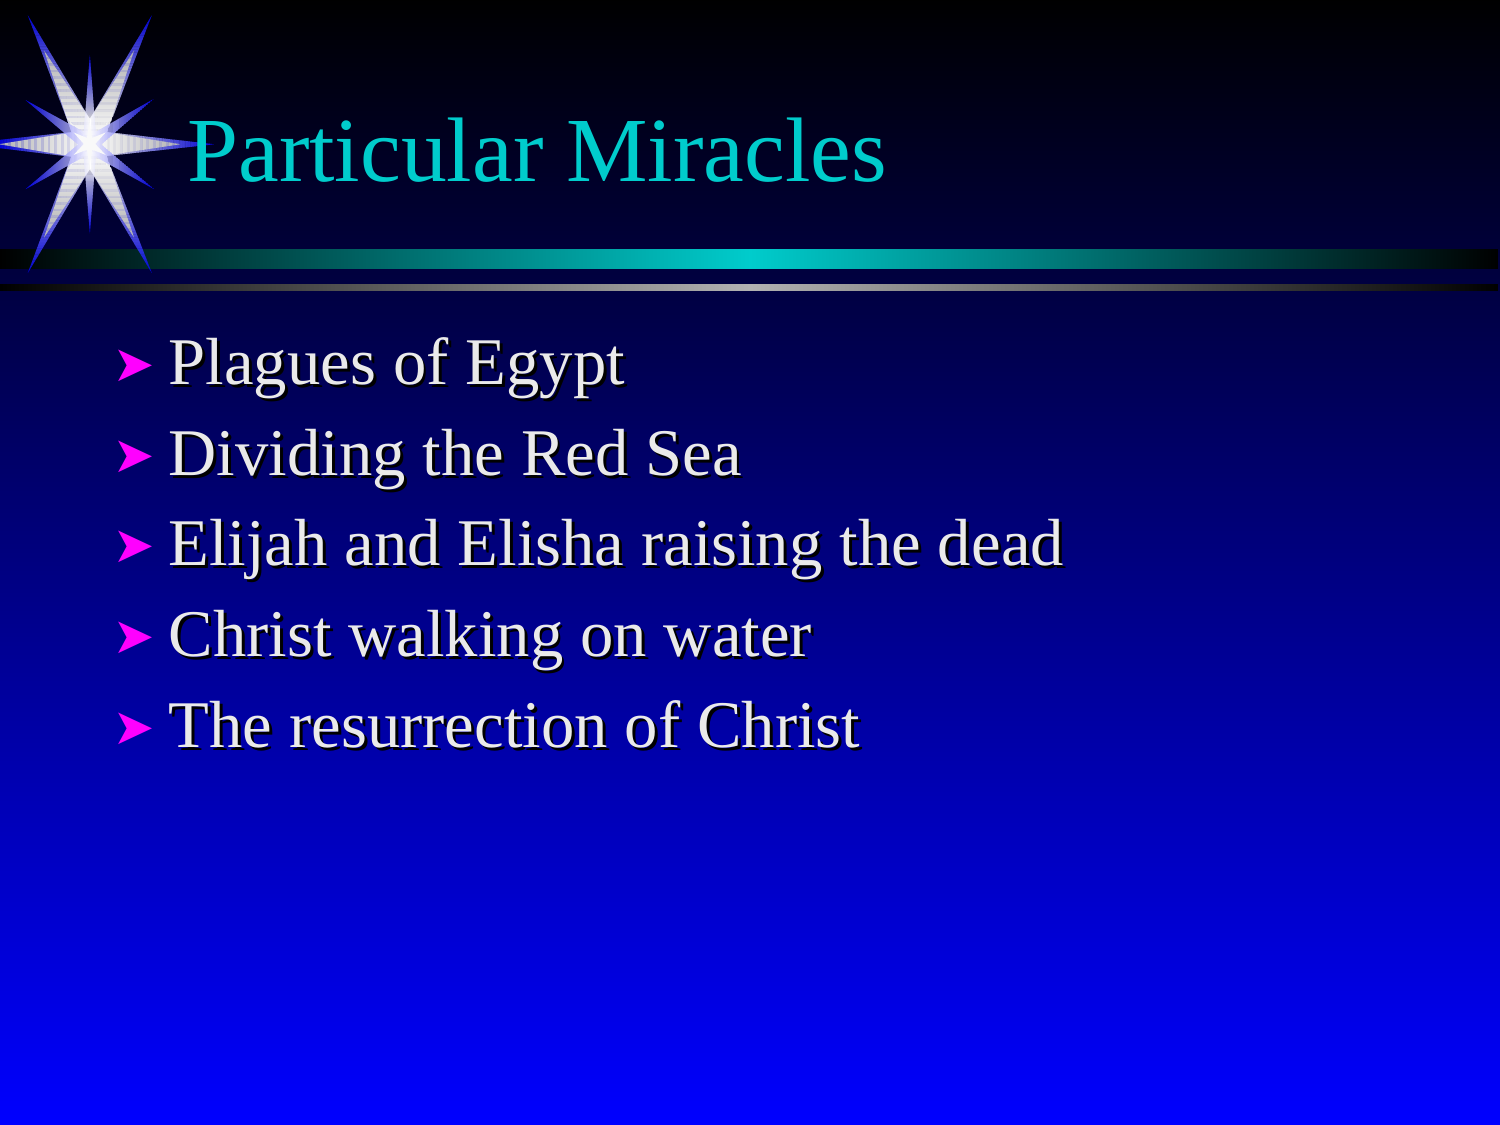

# Particular Miracles
Plagues of Egypt
Dividing the Red Sea
Elijah and Elisha raising the dead
Christ walking on water
The resurrection of Christ